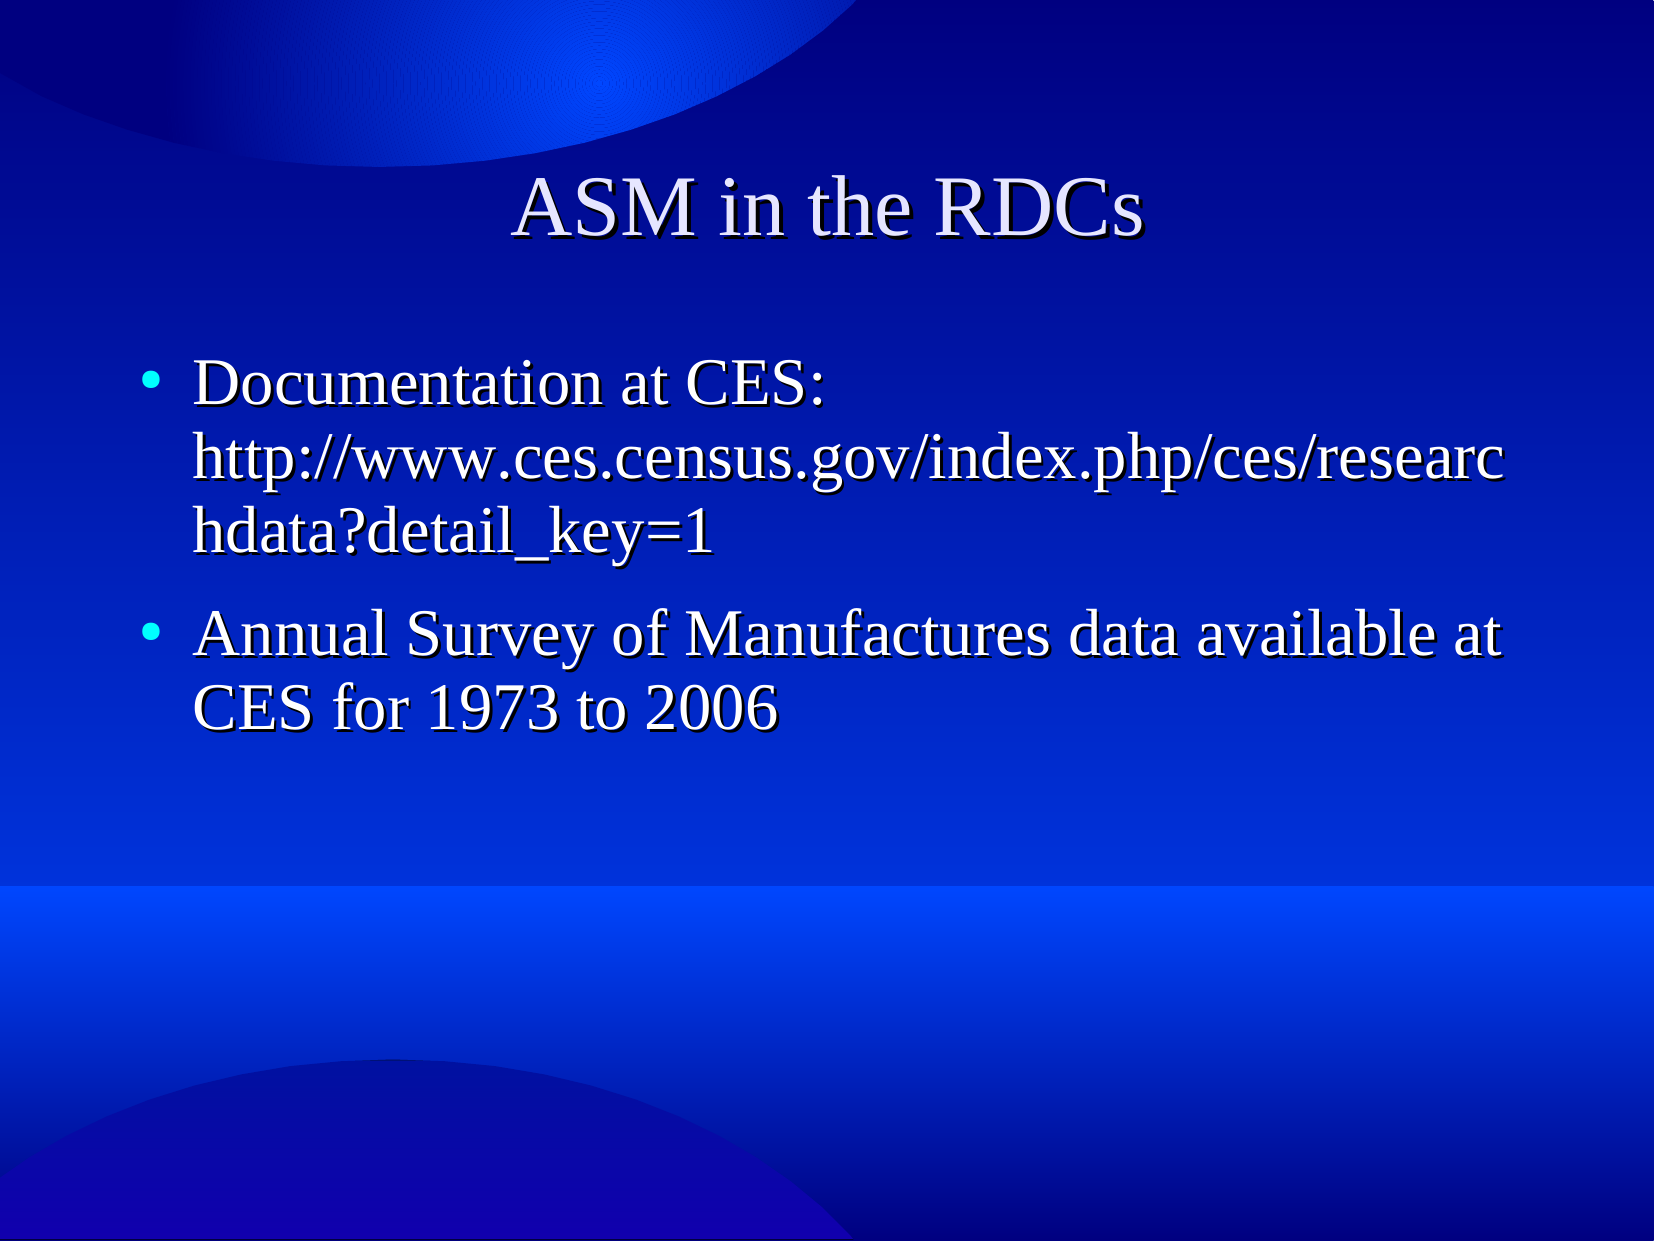

# ASM in the RDCs
Documentation at CES: http://www.ces.census.gov/index.php/ces/researchdata?detail_key=1
Annual Survey of Manufactures data available at CES for 1973 to 2006